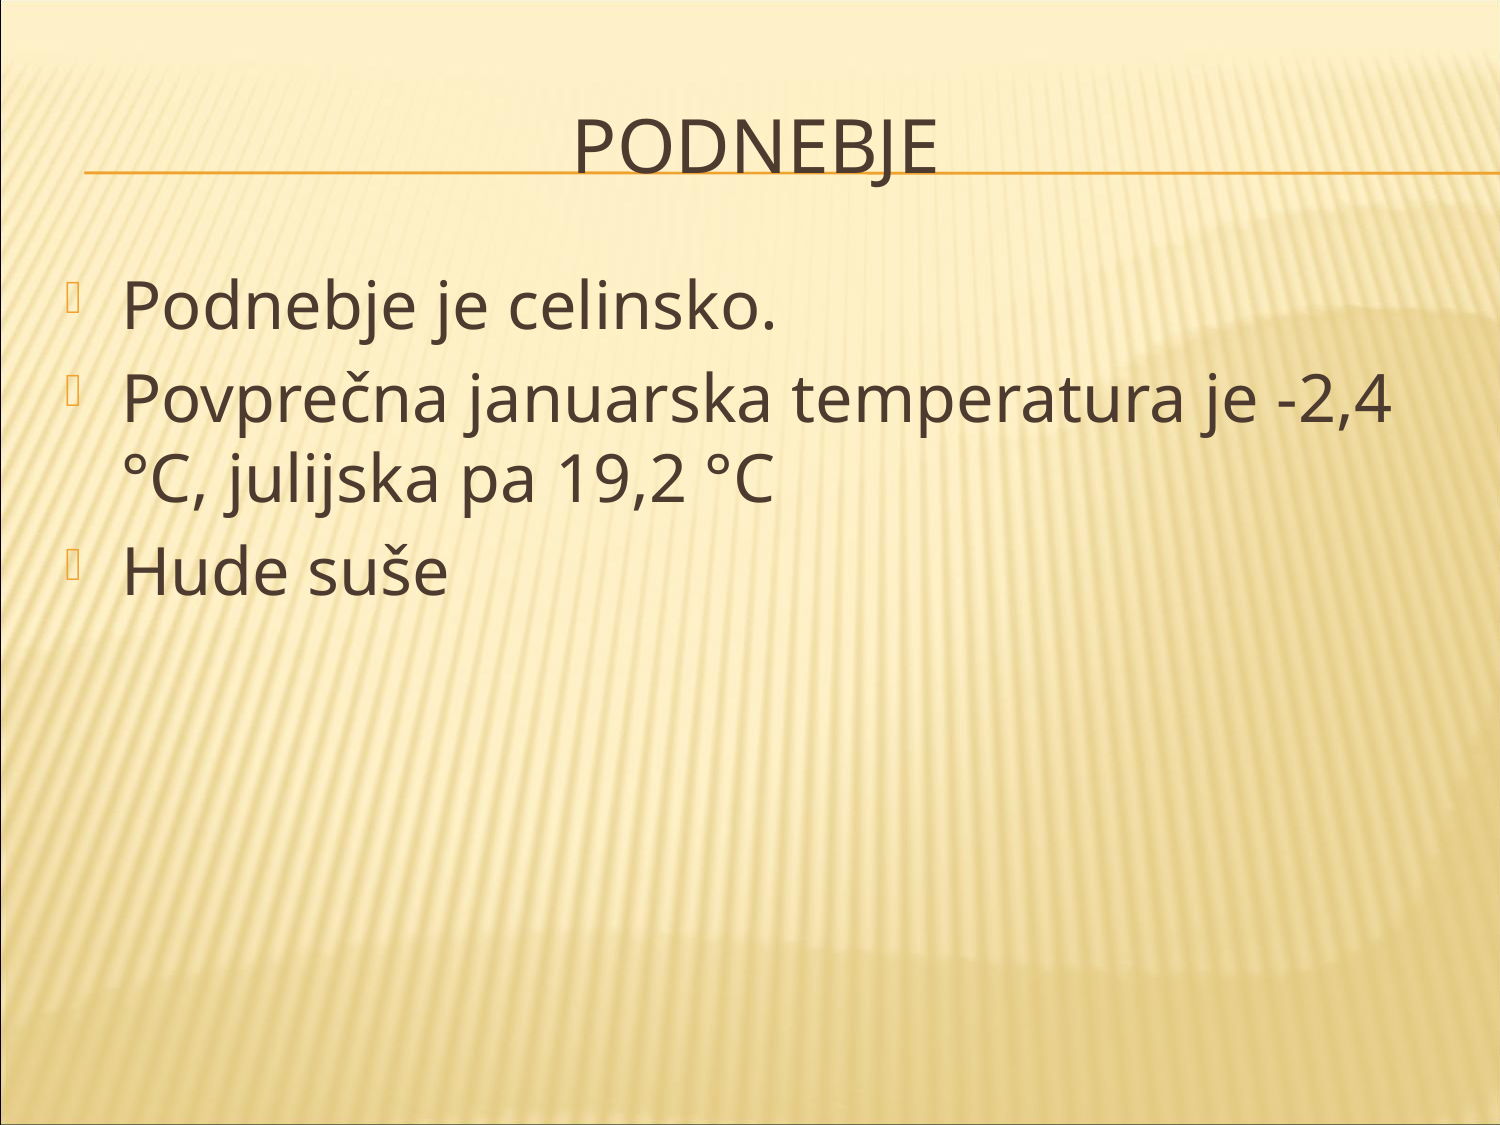

# PODNEBJE
Podnebje je celinsko.
Povprečna januarska temperatura je -2,4 °C, julijska pa 19,2 °C
Hude suše